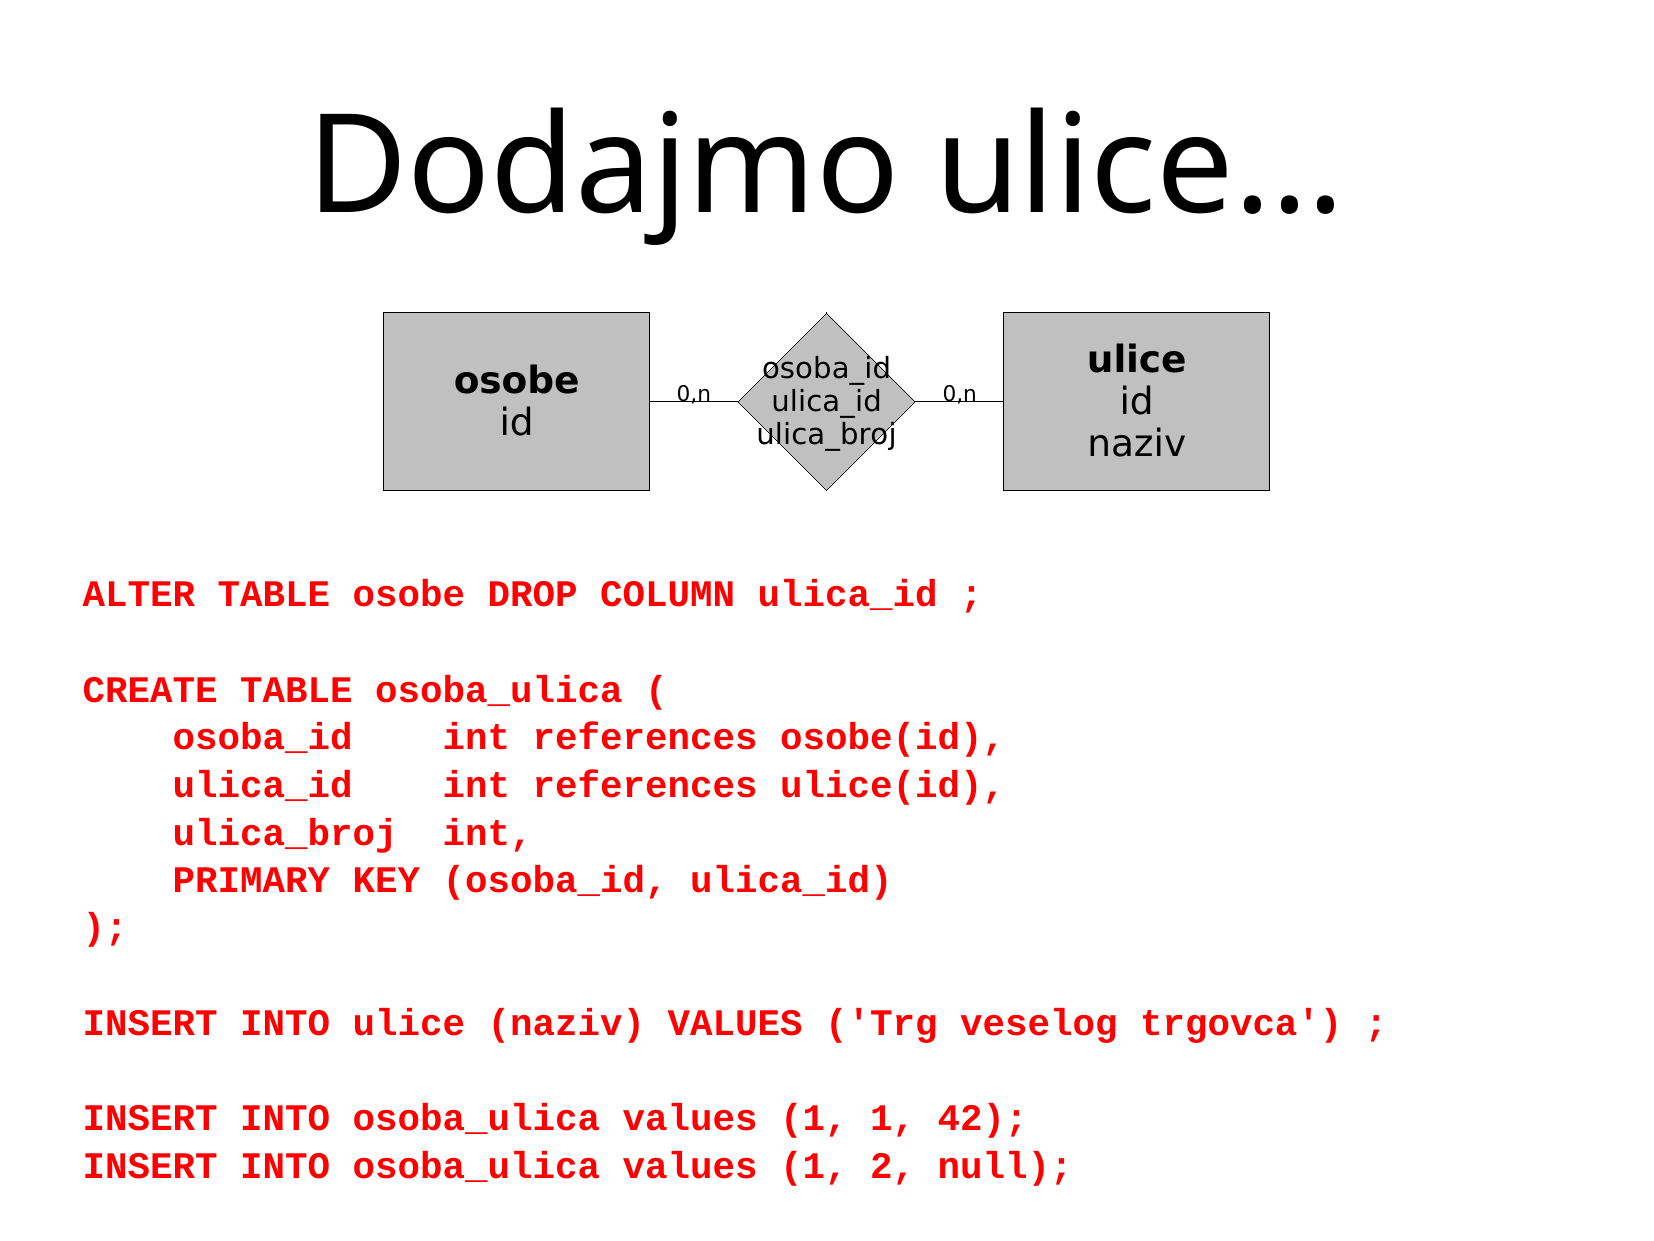

# Dodajmo ulice...
ALTER TABLE osobe DROP COLUMN ulica_id ;
CREATE TABLE osoba_ulica (
 osoba_id int references osobe(id),
 ulica_id int references ulice(id),
 ulica_broj int,
 PRIMARY KEY (osoba_id, ulica_id)
);
INSERT INTO ulice (naziv) VALUES ('Trg veselog trgovca') ;
INSERT INTO osoba_ulica values (1, 1, 42);
INSERT INTO osoba_ulica values (1, 2, null);
osobe
id
osoba_id
ulica_id
ulica_broj
ulice
id
naziv